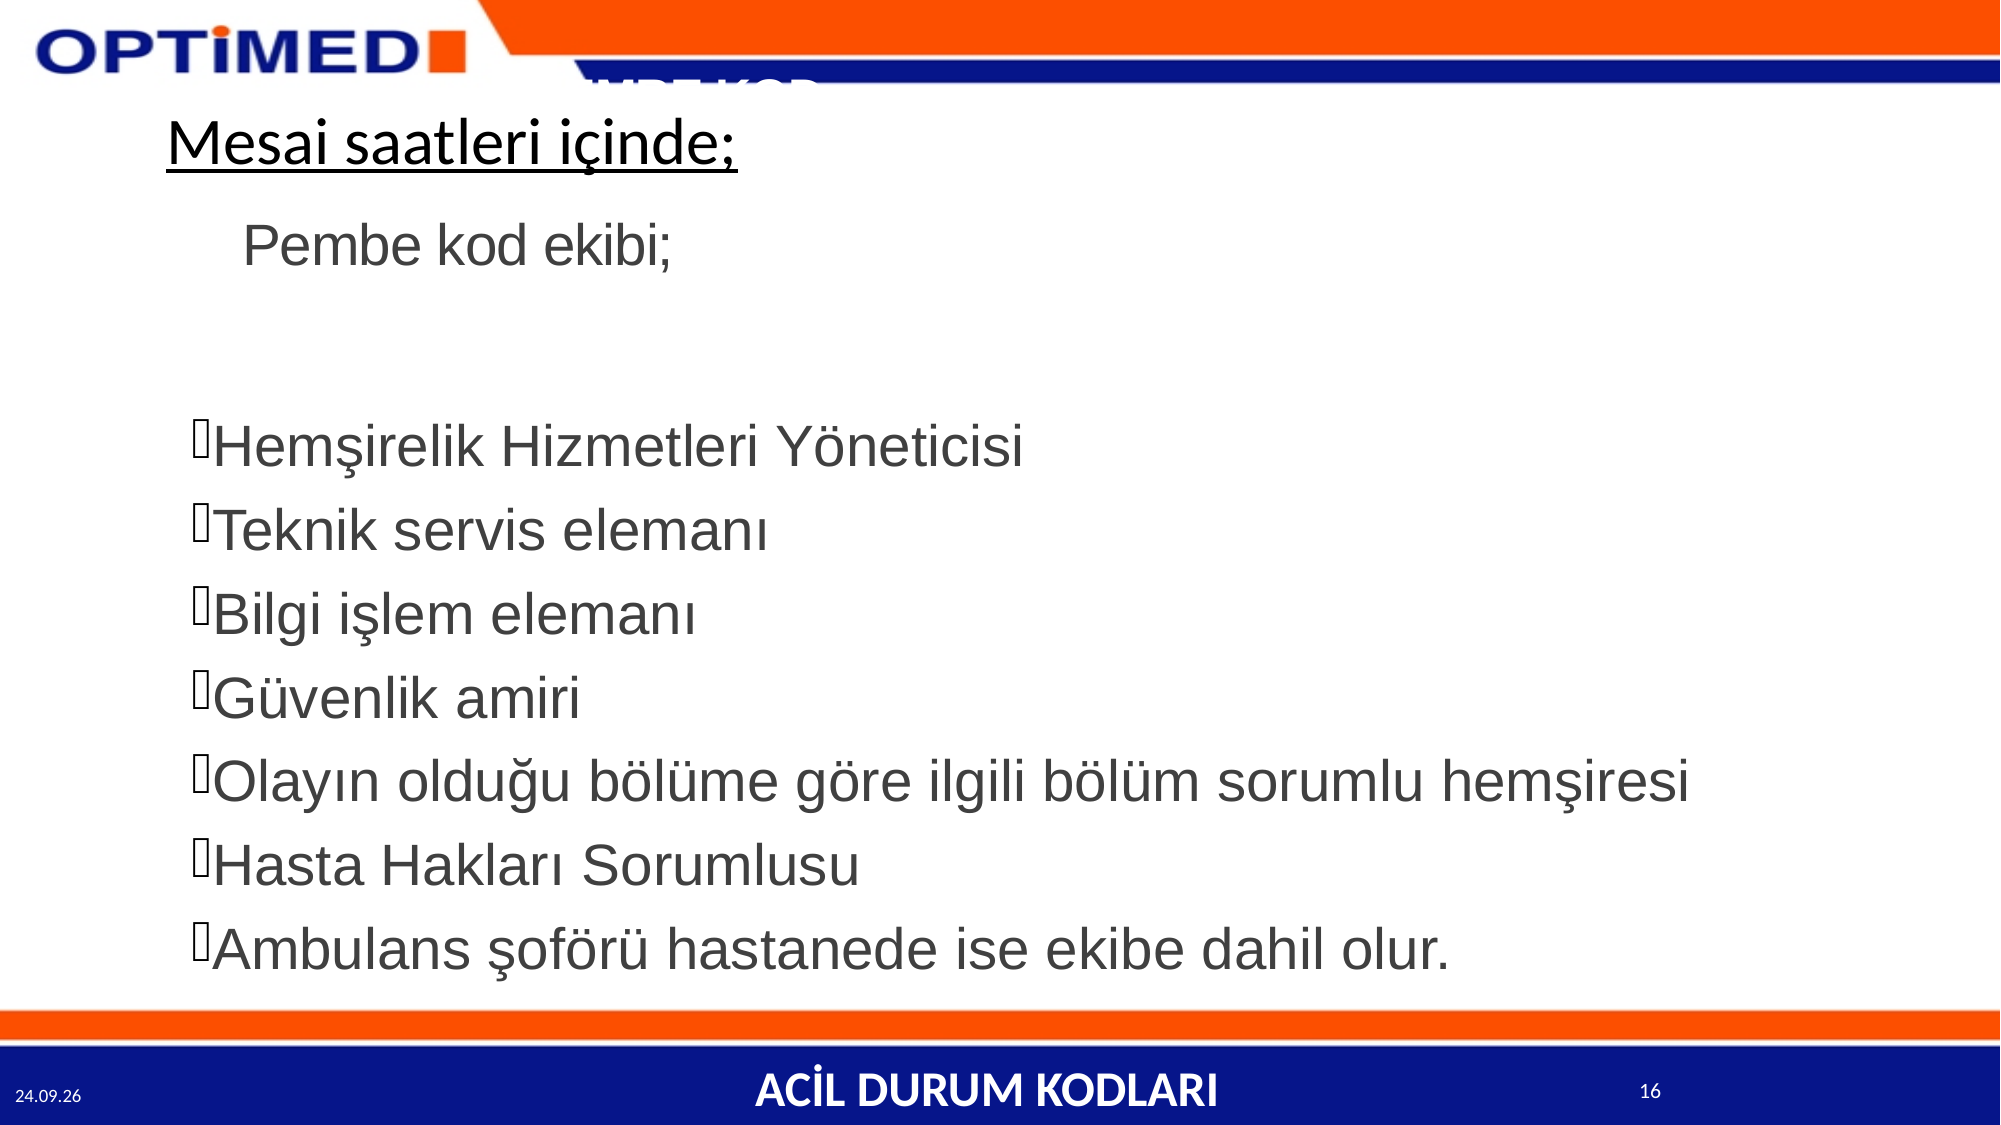

# PEMBE KOD
Mesai saatleri içinde;
Pembe kod ekibi;
Hemşirelik Hizmetleri Yöneticisi
Teknik servis elemanı
Bilgi işlem elemanı
Güvenlik amiri
Olayın olduğu bölüme göre ilgili bölüm sorumlu hemşiresi
Hasta Hakları Sorumlusu
Ambulans şoförü hastanede ise ekibe dahil olur.
ACİL DURUM KODLARI